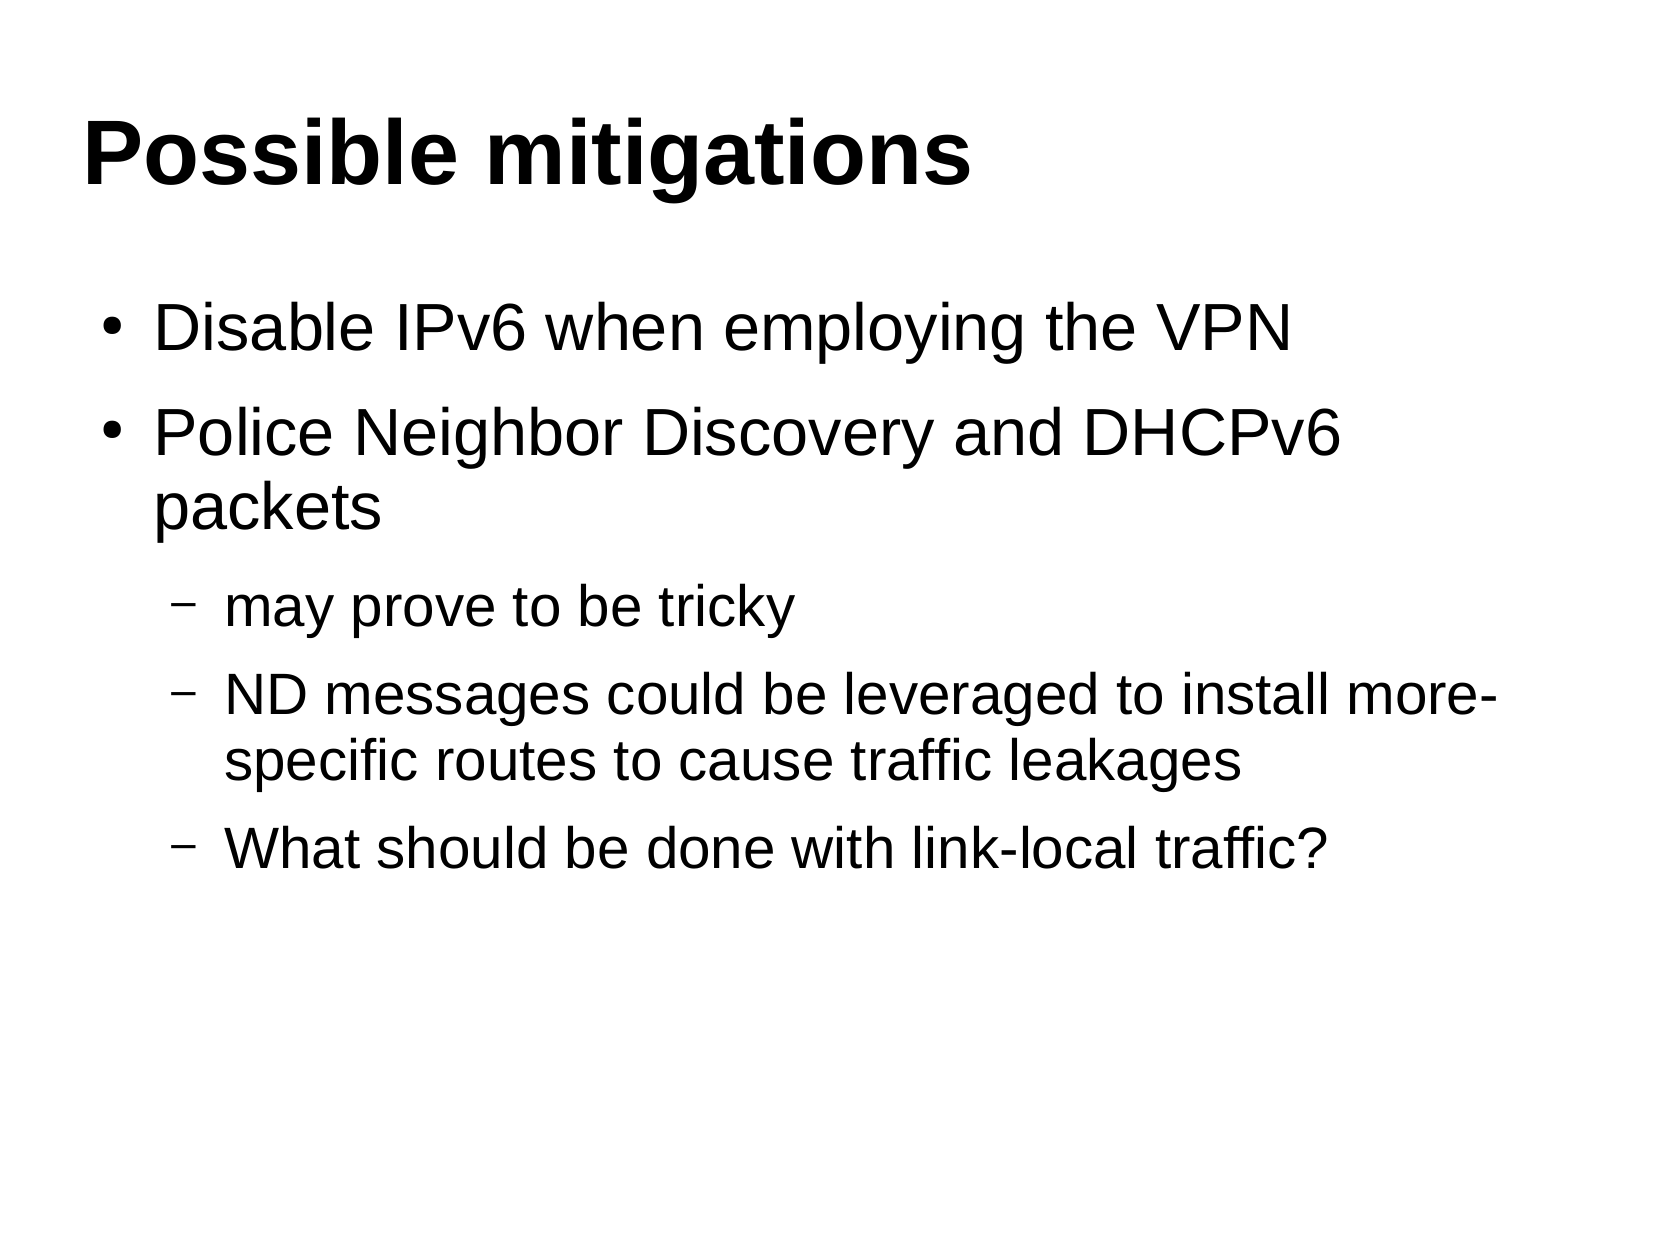

# Possible mitigations
Disable IPv6 when employing the VPN
Police Neighbor Discovery and DHCPv6 packets
may prove to be tricky
ND messages could be leveraged to install more-specific routes to cause traffic leakages
What should be done with link-local traffic?